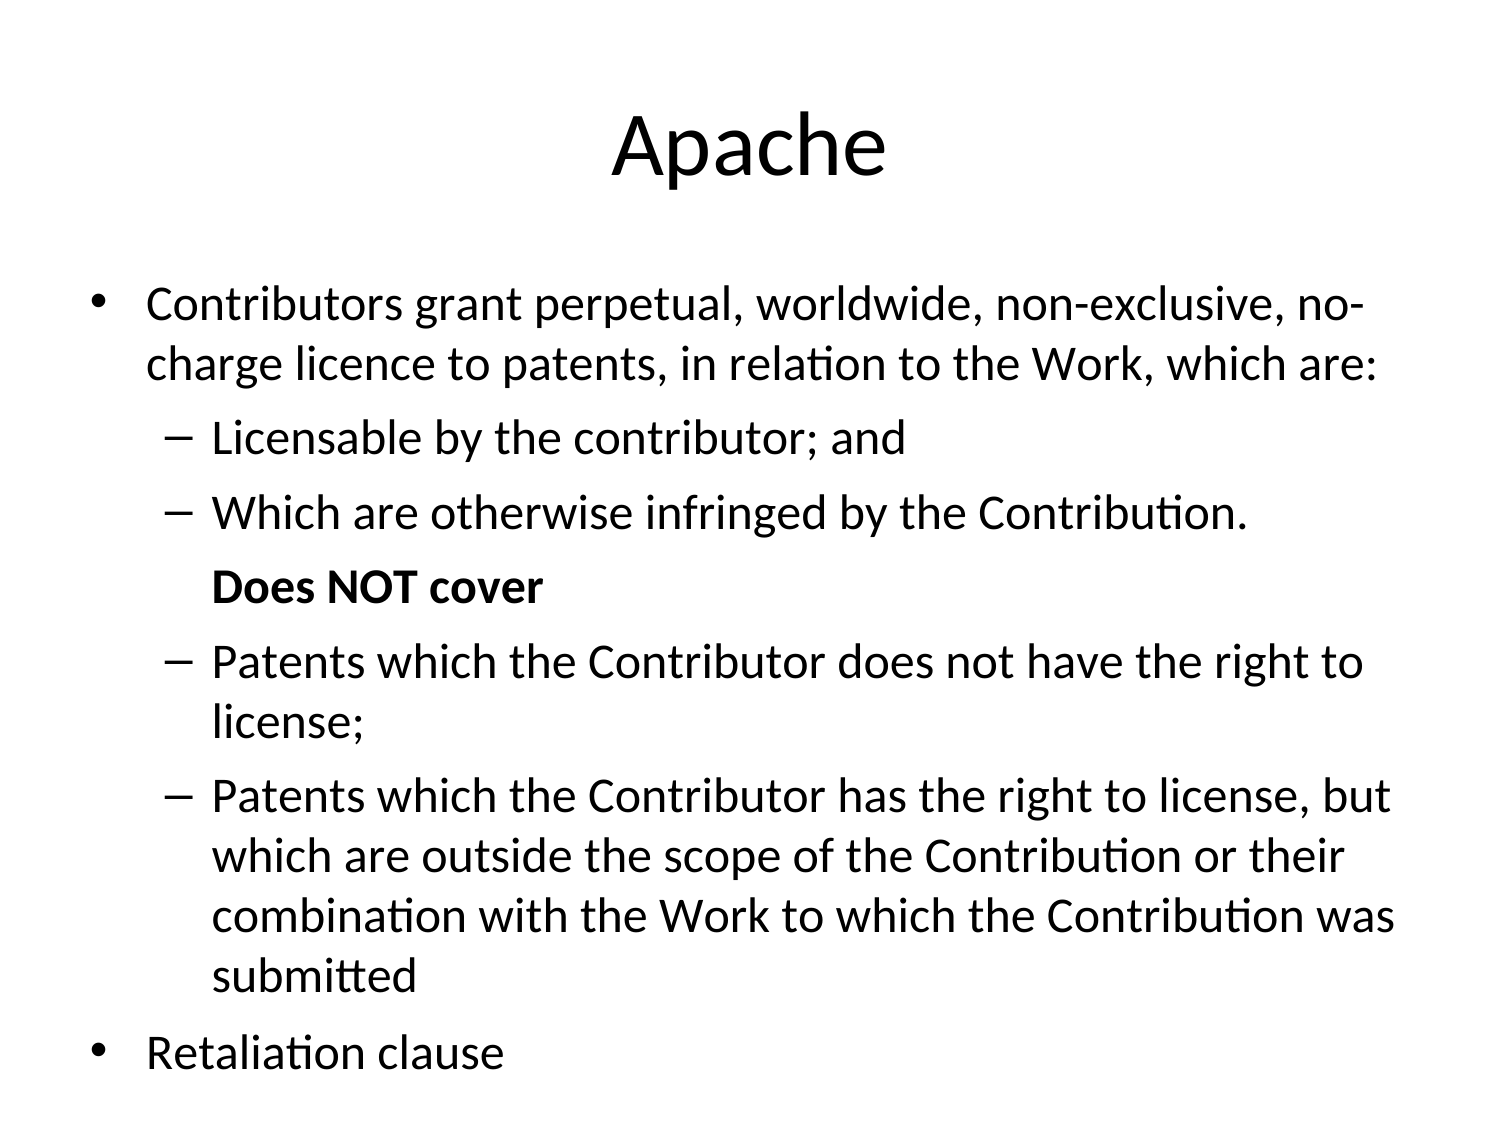

# Apache
Contributors grant perpetual, worldwide, non-exclusive, no-charge licence to patents, in relation to the Work, which are:
Licensable by the contributor; and
Which are otherwise infringed by the Contribution.
Does NOT cover
Patents which the Contributor does not have the right to license;
Patents which the Contributor has the right to license, but which are outside the scope of the Contribution or their combination with the Work to which the Contribution was submitted
Retaliation clause